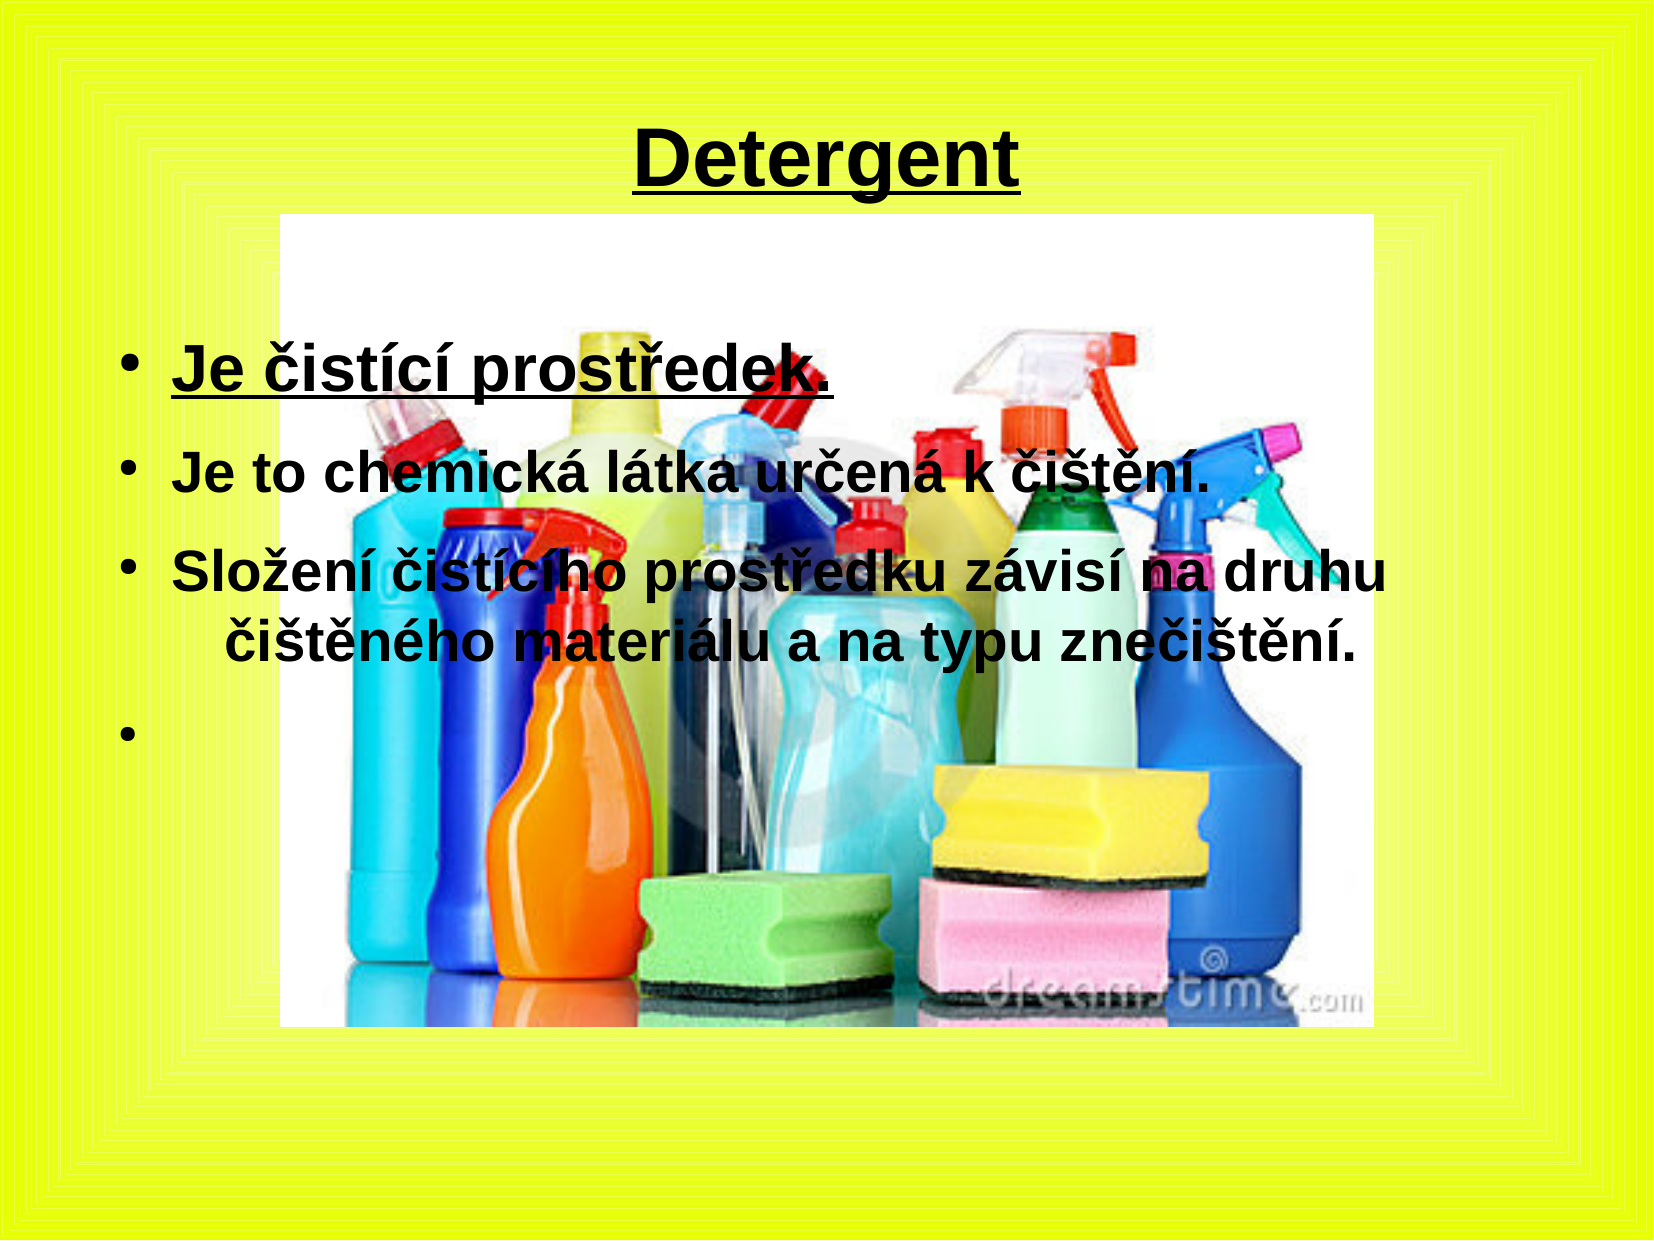

# Detergent
Je čistící prostředek.
Je to chemická látka určená k čištění.
Složení čistícího prostředku závisí na druhu čištěného materiálu a na typu znečištění.